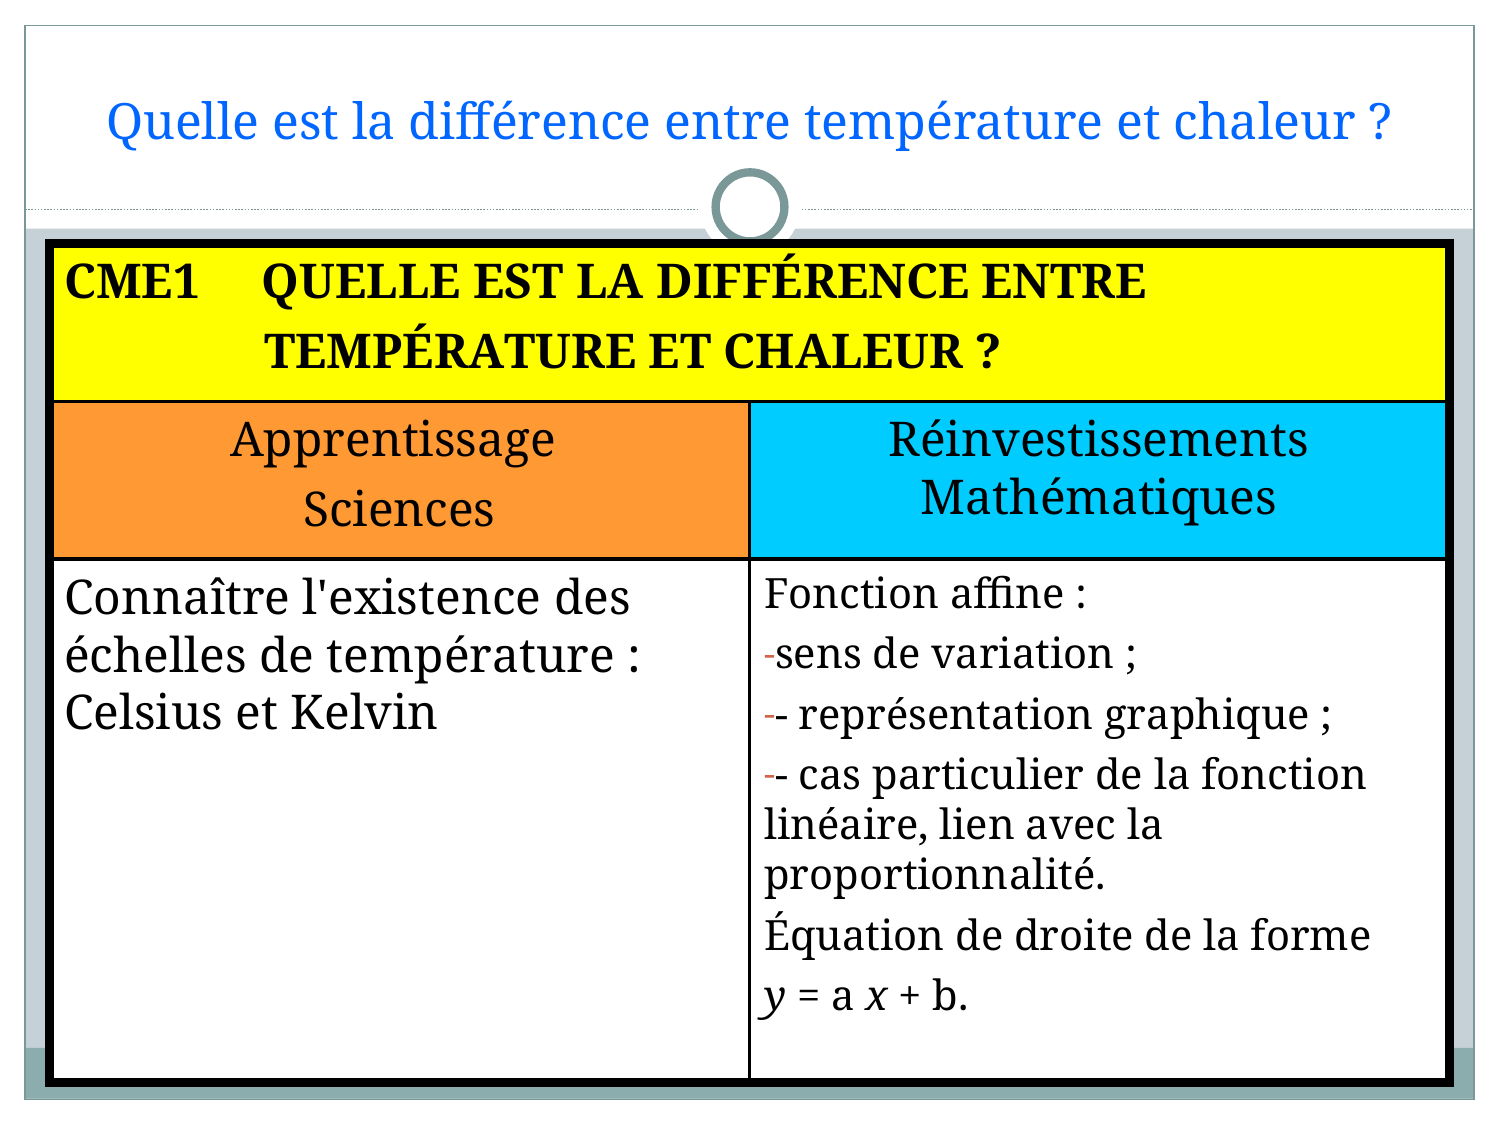

# Quelle est la différence entre température et chaleur ?
| CME1 QUELLE EST LA DIFFÉRENCE ENTRE TEMPÉRATURE ET CHALEUR ? | |
| --- | --- |
| Apprentissage Sciences | Réinvestissements Mathématiques |
| Connaître l'existence des échelles de température : Celsius et Kelvin | Fonction affine : sens de variation ; - représentation graphique ; - cas particulier de la fonction linéaire, lien avec la proportionnalité. Équation de droite de la forme y = a x + b. |